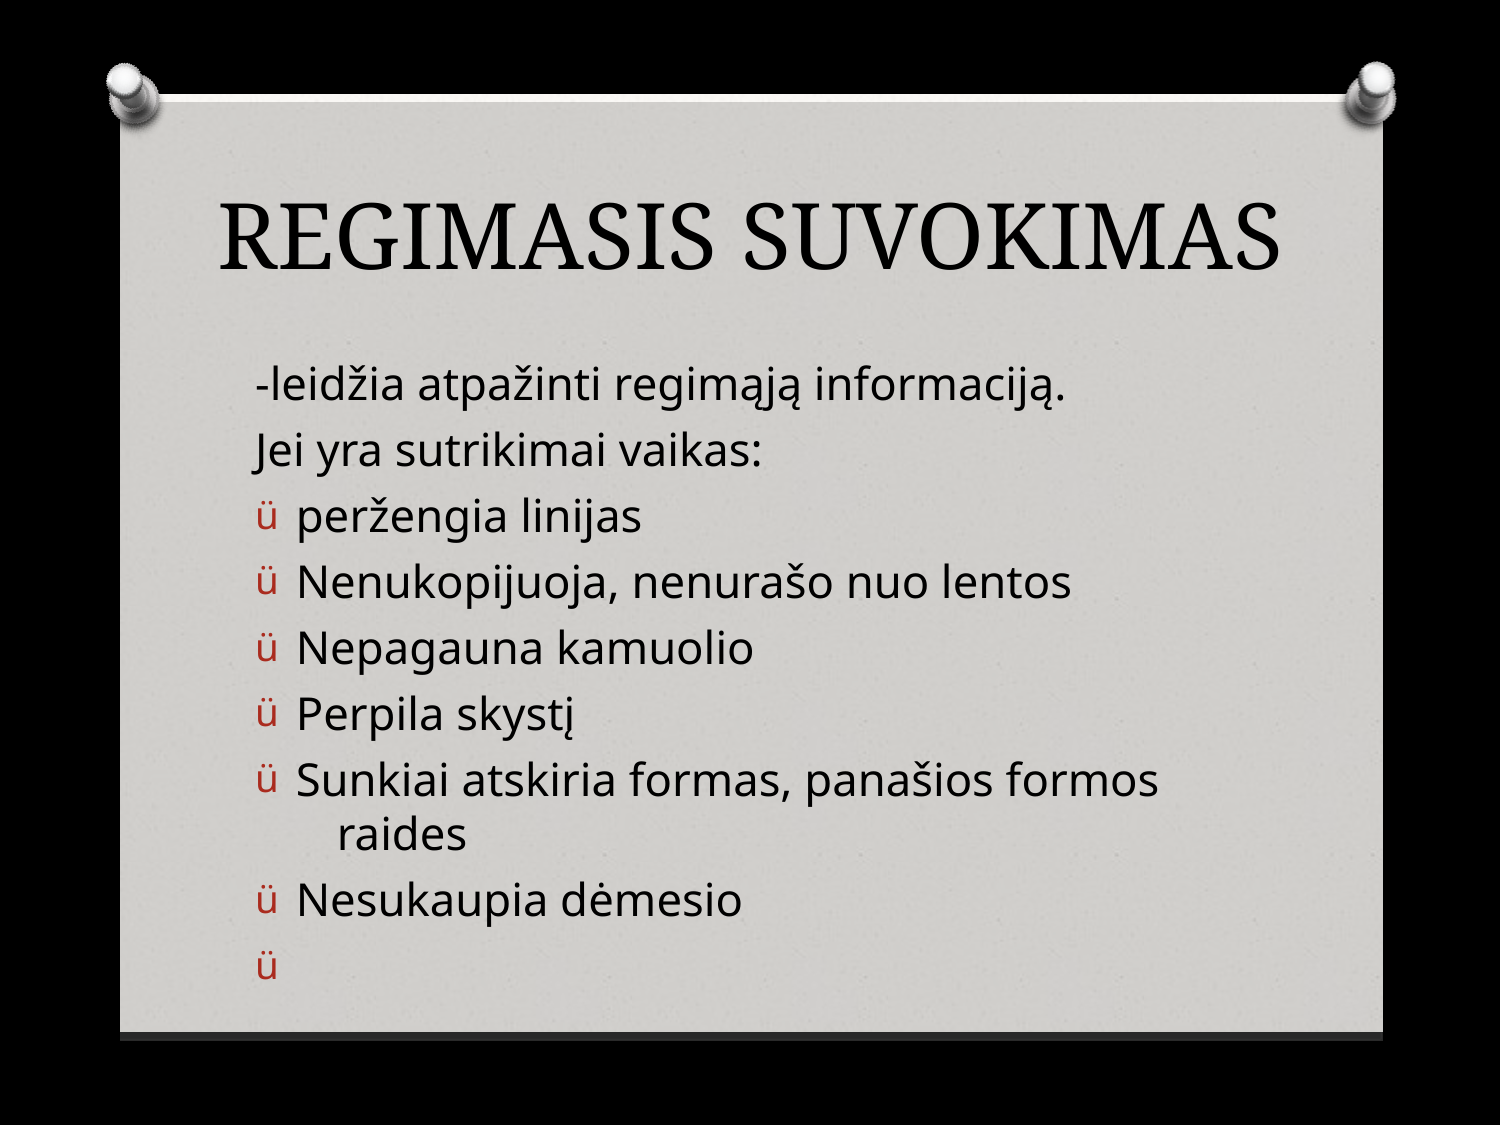

# REGIMASIS SUVOKIMAS
-leidžia atpažinti regimąją informaciją.
Jei yra sutrikimai vaikas:
peržengia linijas
Nenukopijuoja, nenurašo nuo lentos
Nepagauna kamuolio
Perpila skystį
Sunkiai atskiria formas, panašios formos raides
Nesukaupia dėmesio